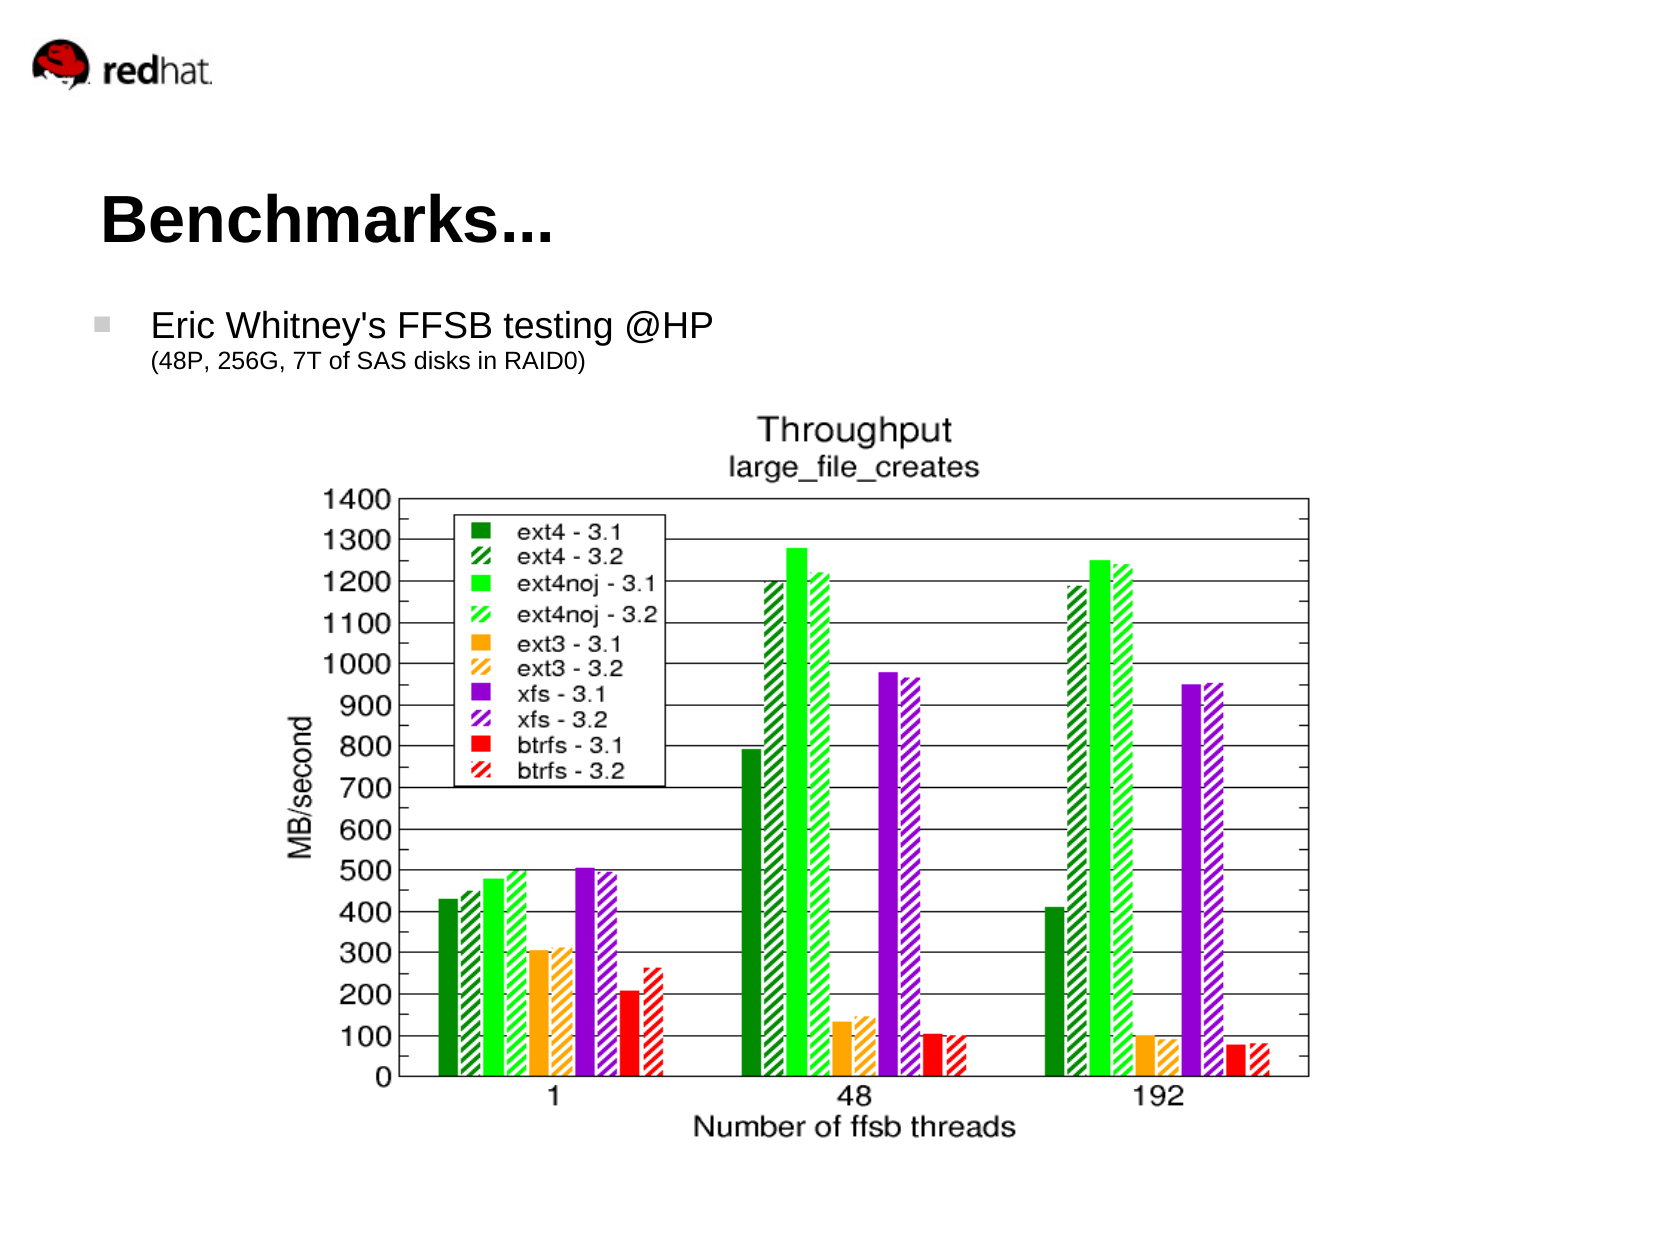

# Benchmarks...
Eric Whitney's FFSB testing @HP
(48P, 256G, 7T of SAS disks in RAID0)